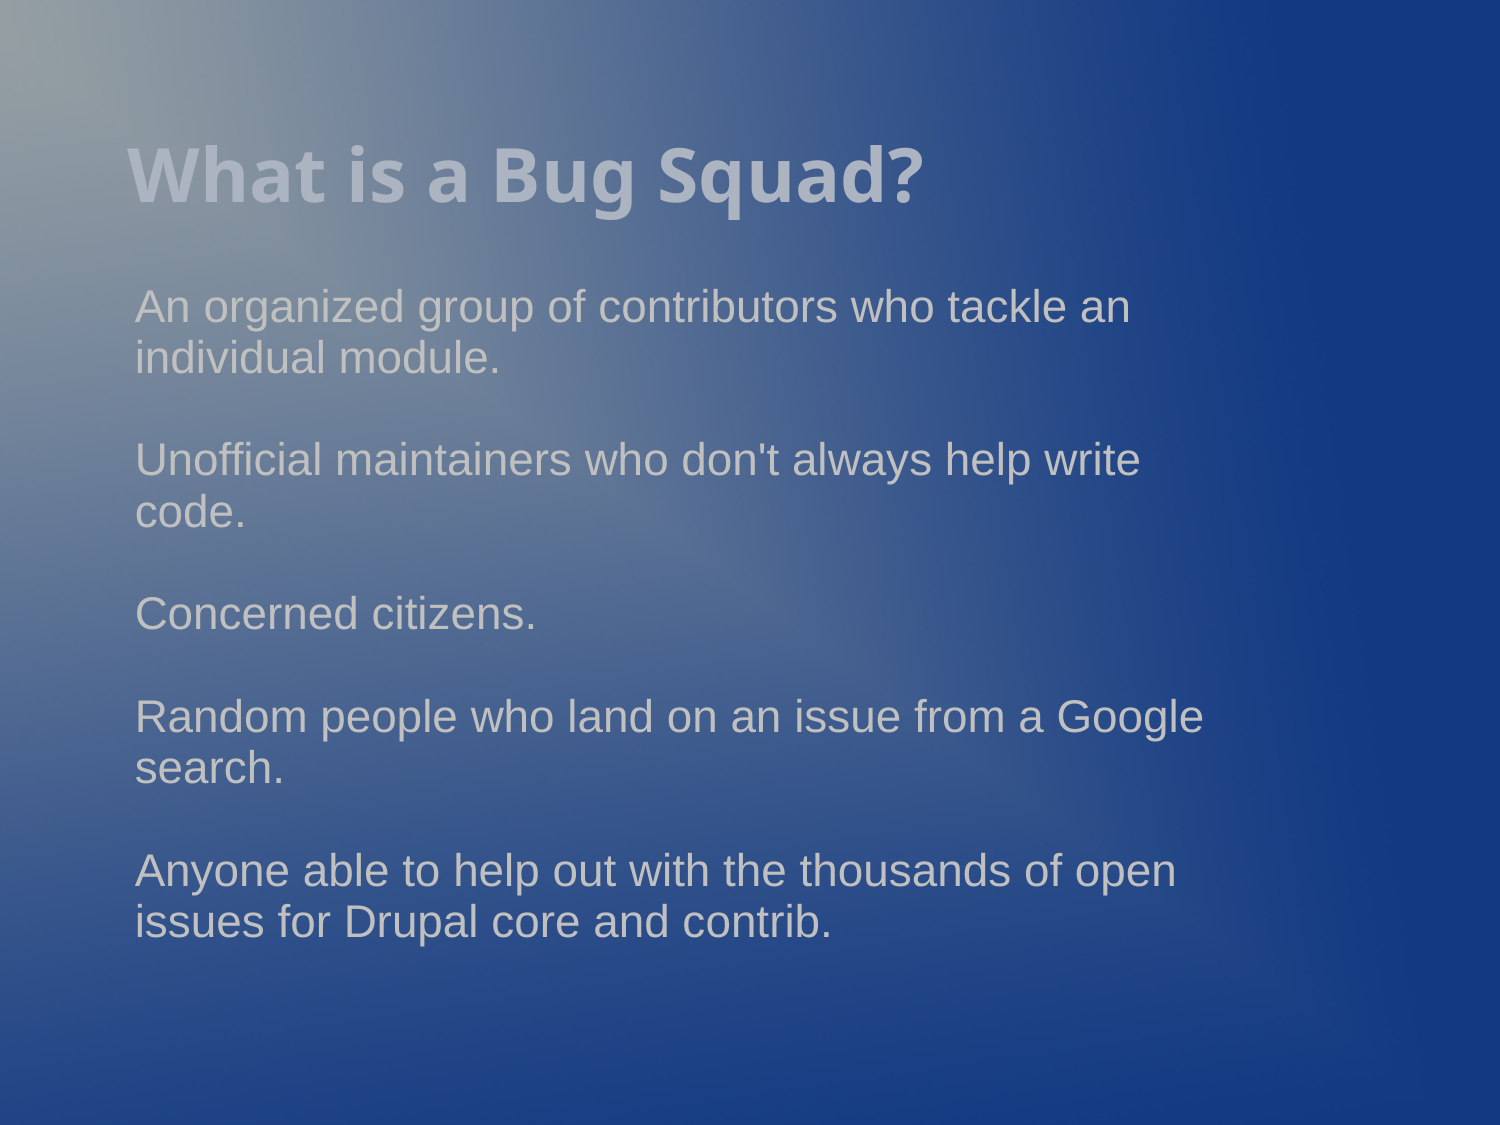

# What is a Bug Squad?
An organized group of contributors who tackle an individual module.
Unofficial maintainers who don't always help write code.
Concerned citizens.
Random people who land on an issue from a Google search.
Anyone able to help out with the thousands of open issues for Drupal core and contrib.